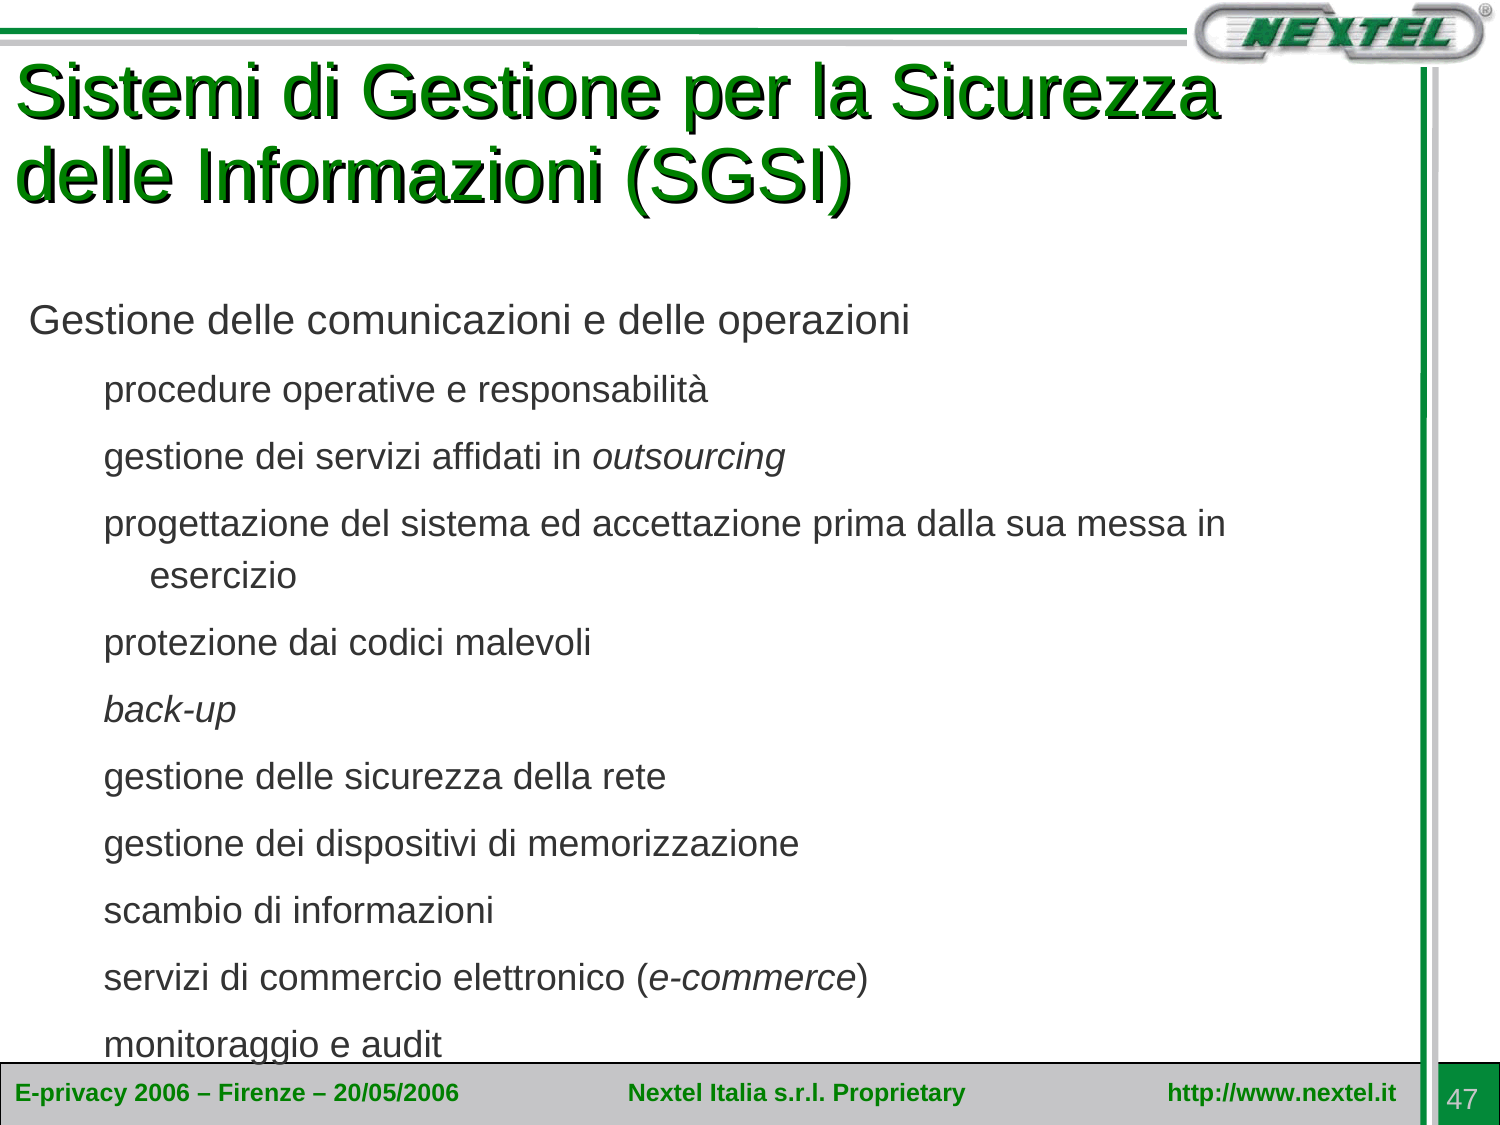

Sistemi di Gestione per la Sicurezza delle Informazioni (SGSI)
# Gestione delle comunicazioni e delle operazioni
procedure operative e responsabilità
gestione dei servizi affidati in outsourcing
progettazione del sistema ed accettazione prima dalla sua messa in esercizio
protezione dai codici malevoli
back-up
gestione delle sicurezza della rete
gestione dei dispositivi di memorizzazione
scambio di informazioni
servizi di commercio elettronico (e-commerce)
monitoraggio e audit
47